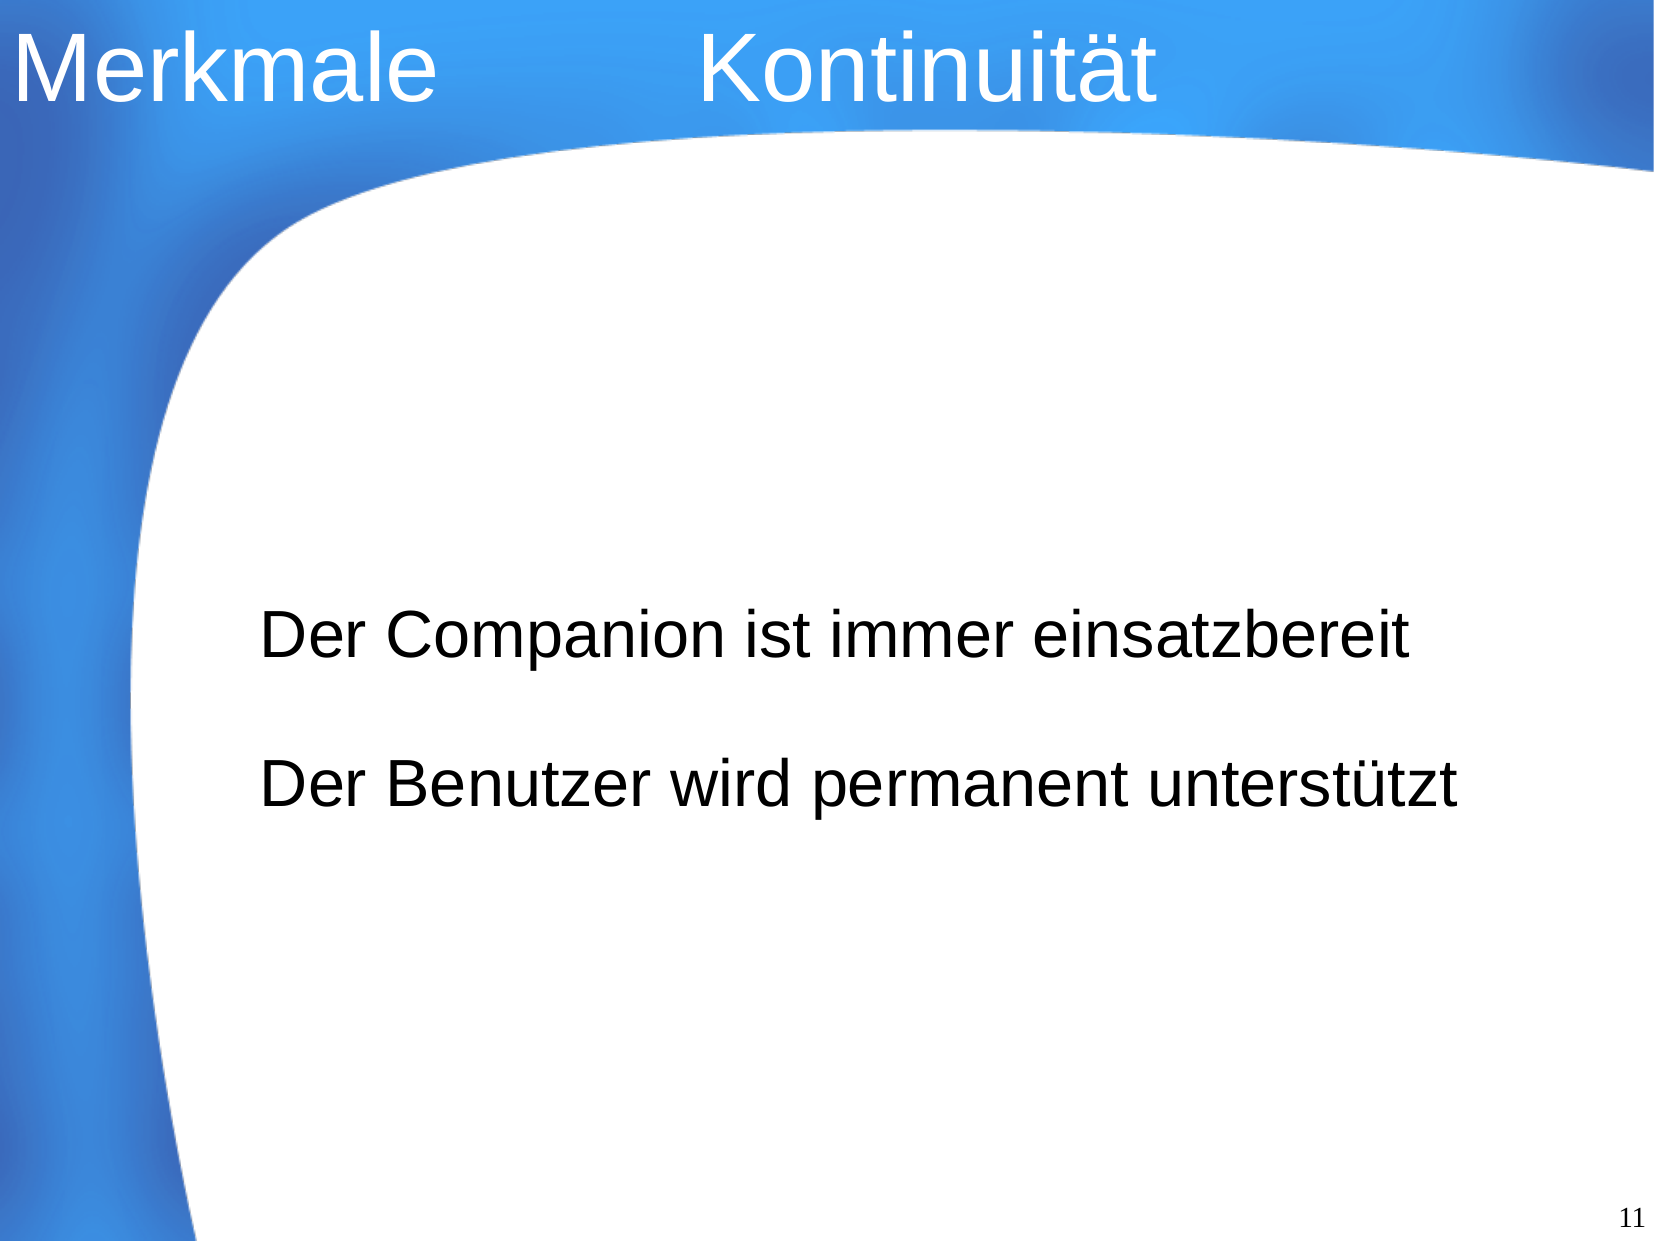

Merkmale
# Kontinuität
Der Companion ist immer einsatzbereit
Der Benutzer wird permanent unterstützt
11